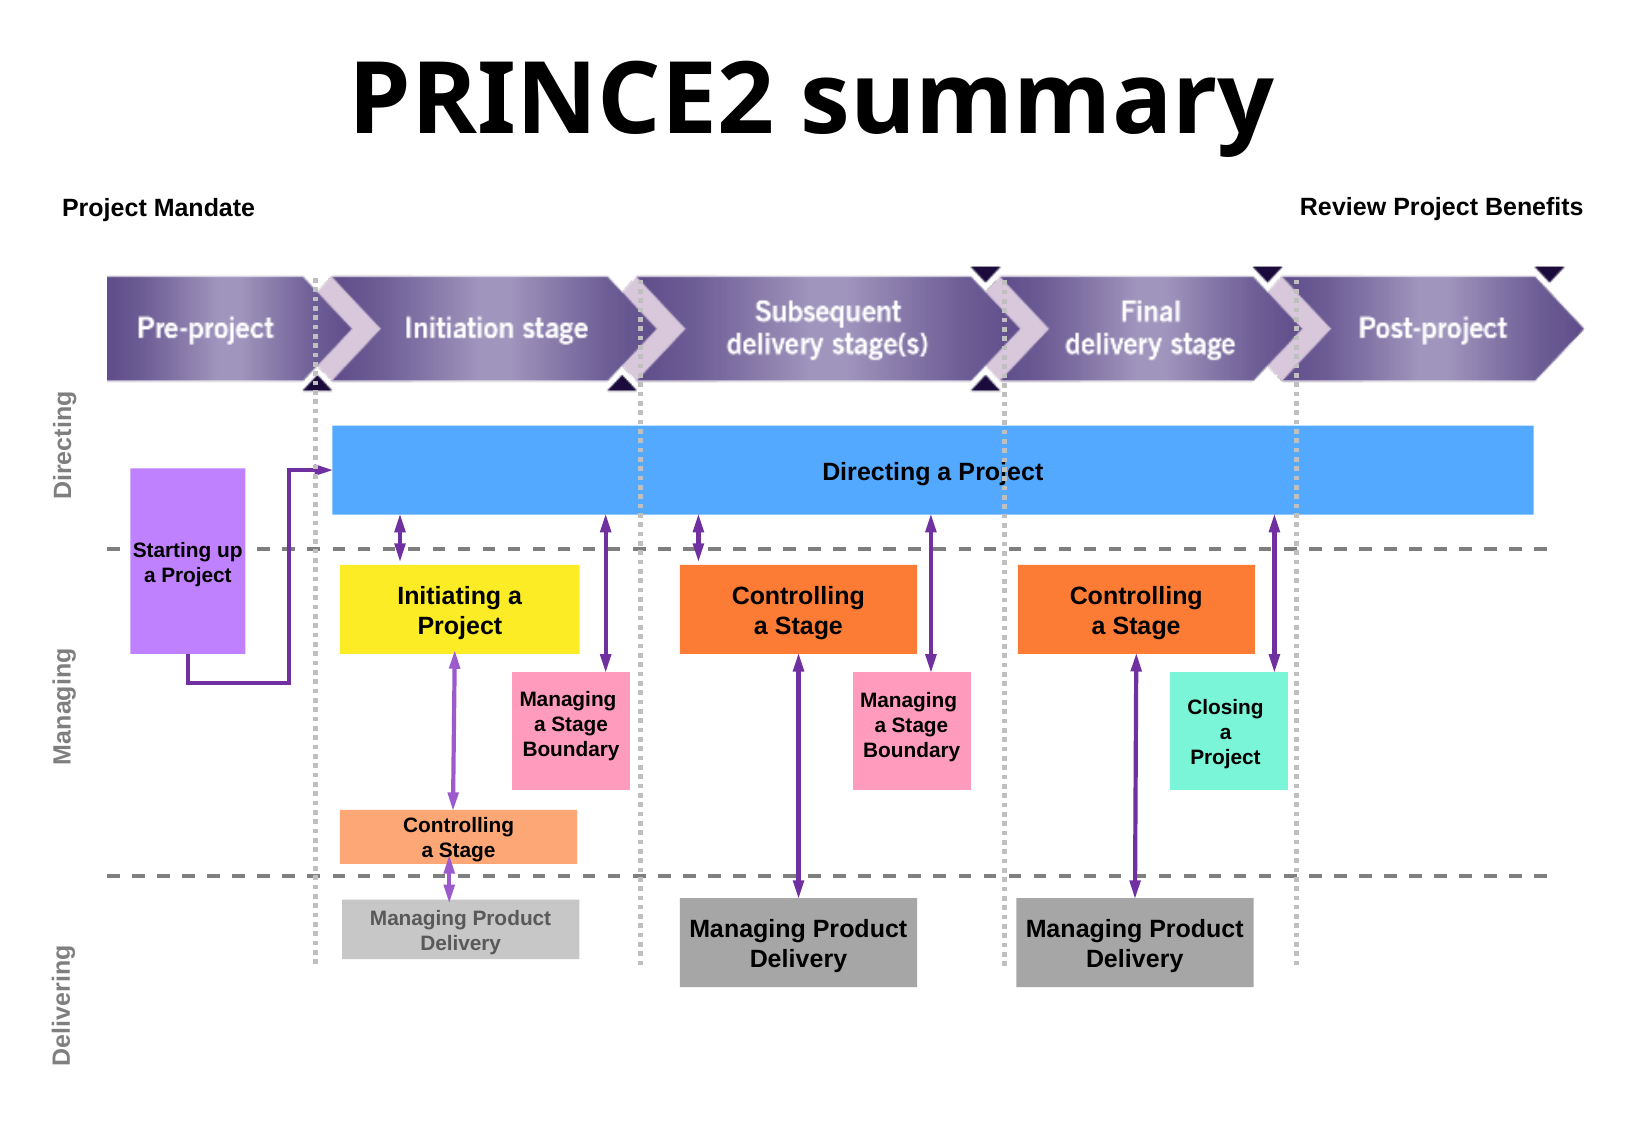

# PRINCE2 summary
Review Project Benefits
Project Mandate
Directing
Directing a Project
Starting up
a Project
Initiating a Project
Controlling
a Stage
Controlling
a Stage
Closing a
Project
Managing
a Stage Boundary
Managing
a Stage Boundary
Managing
Controlling
a Stage
Managing Product Delivery
Managing Product Delivery
Managing Product Delivery
Delivering